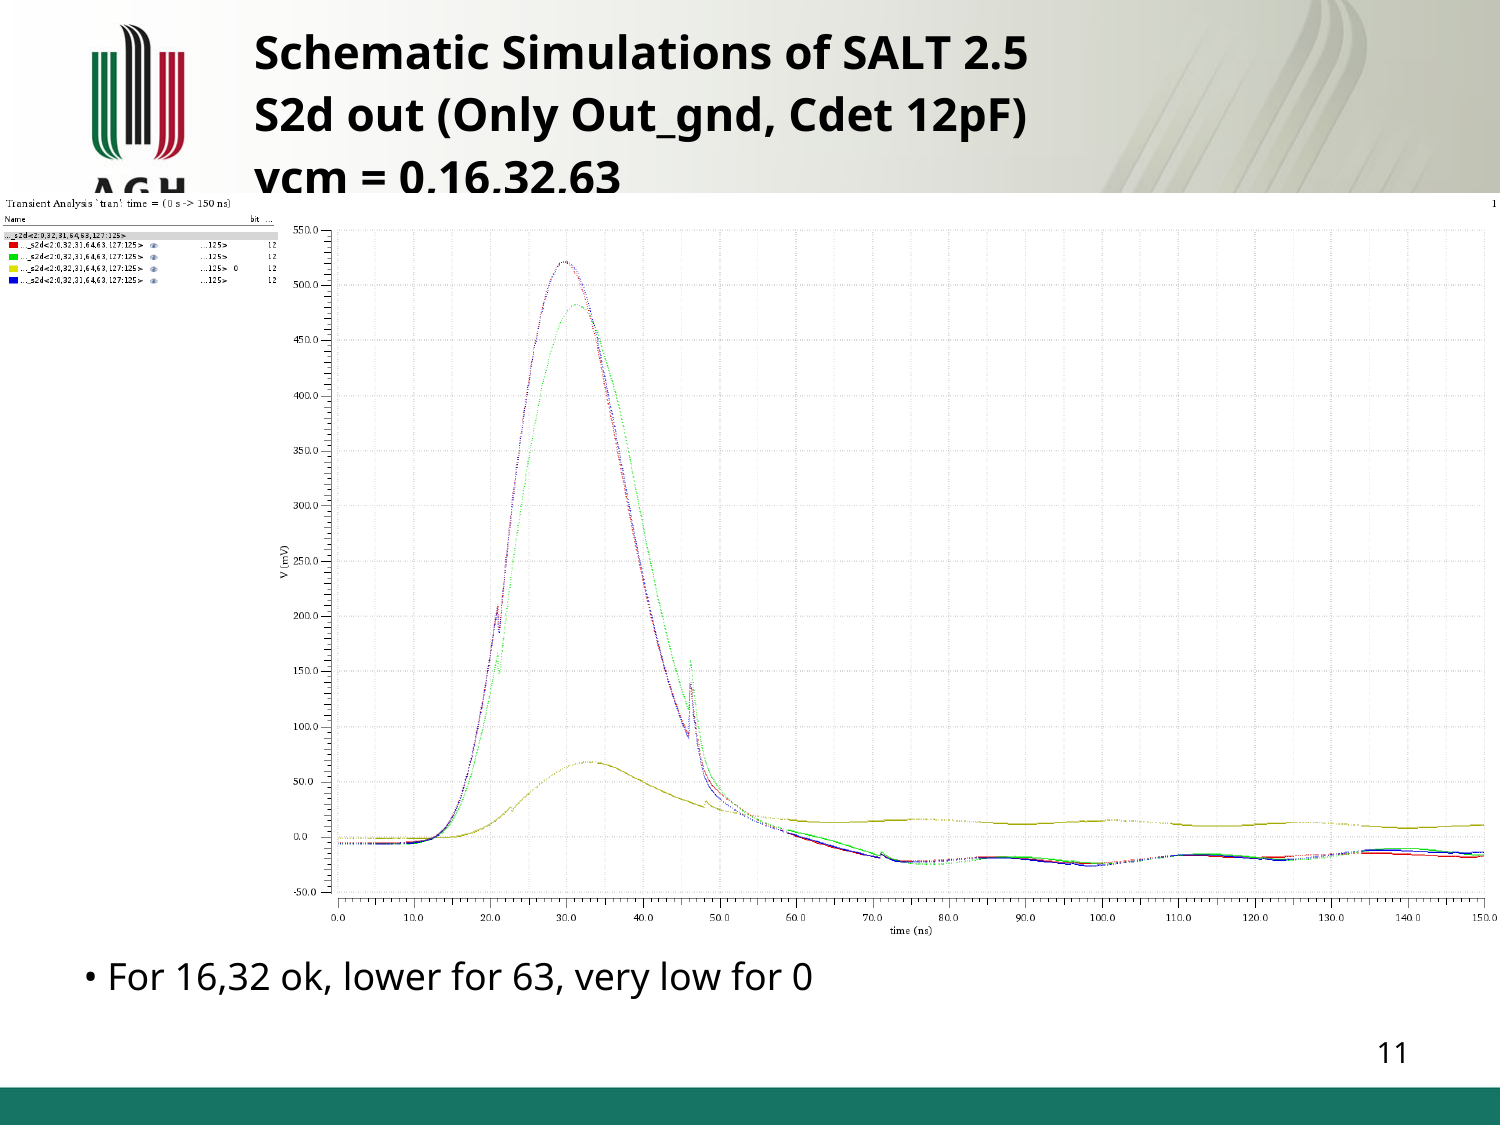

Schematic Simulations of SALT 2.5
S2d out (Only Out_gnd, Cdet 12pF)
vcm = 0,16,32,63
# For 16,32 ok, lower for 63, very low for 0
11